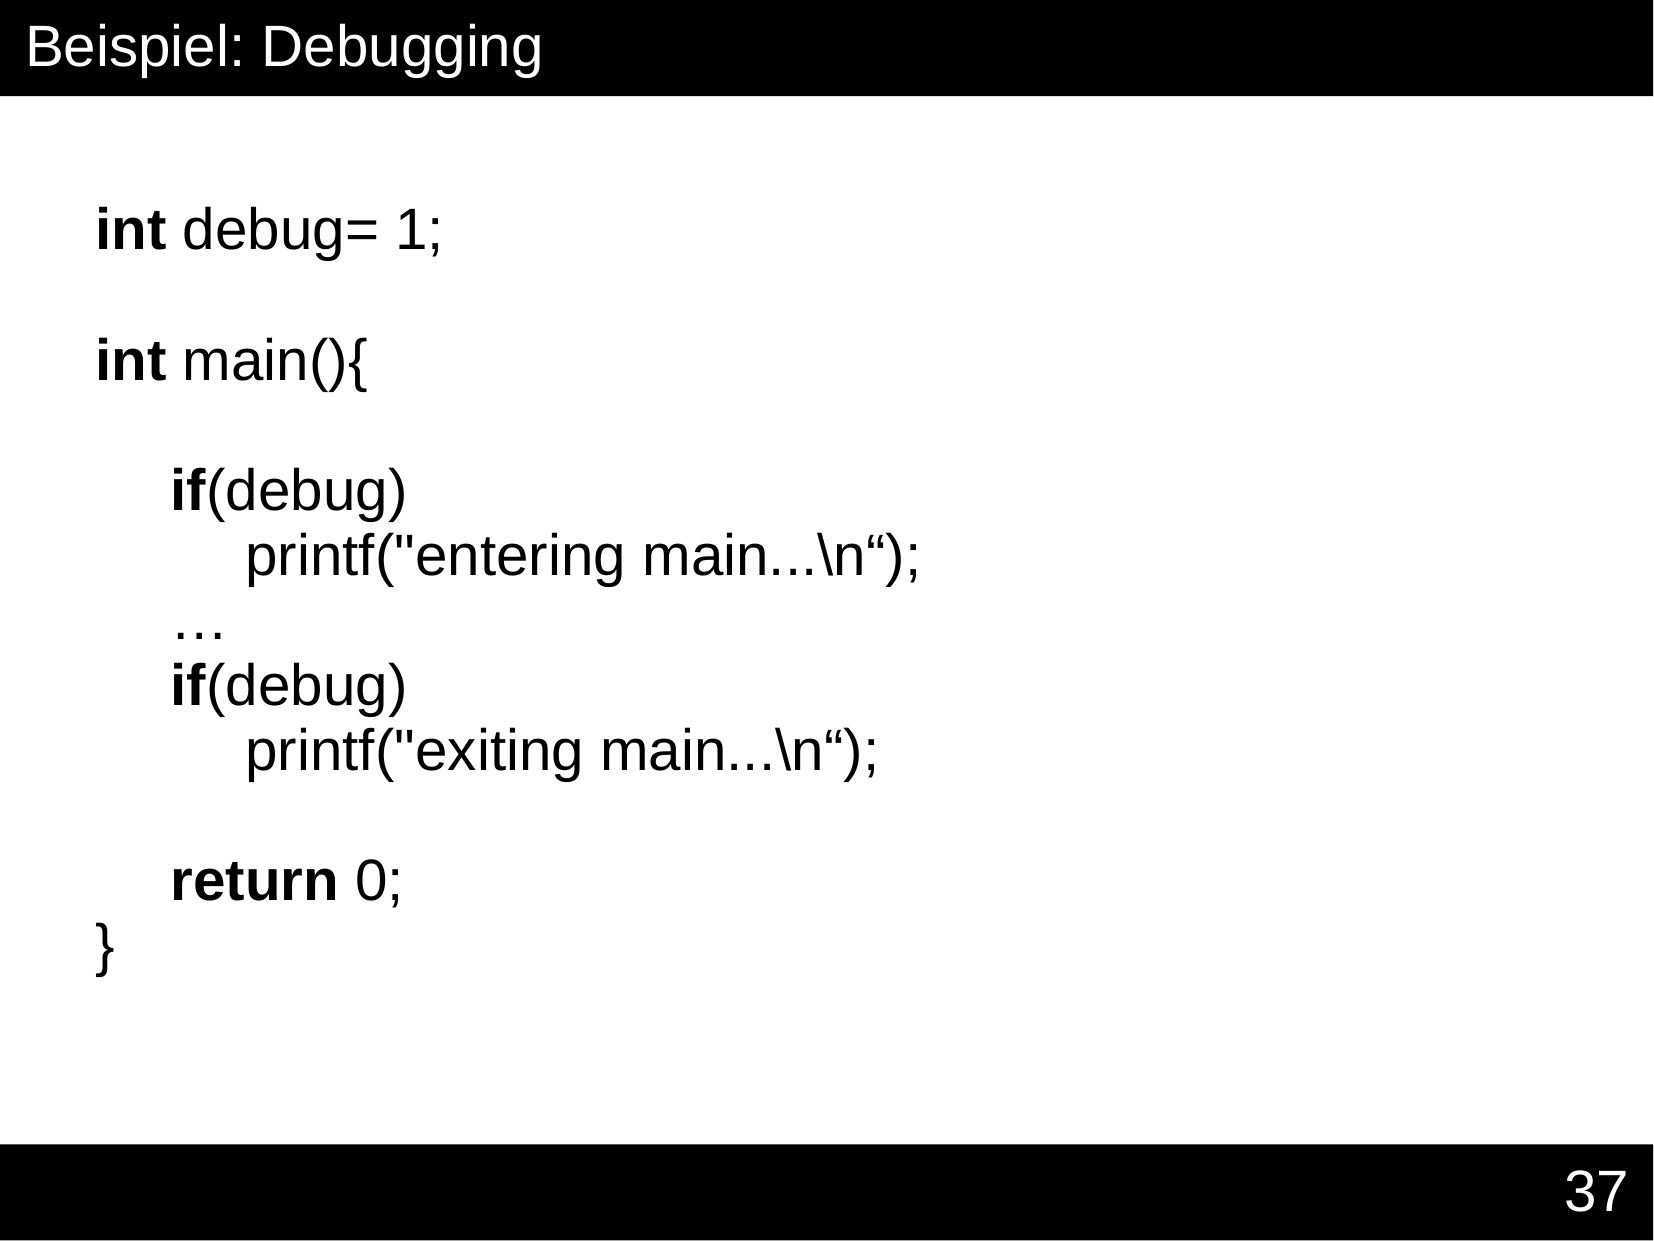

Beispiel: Debugging
int debug= 1;
int main(){
	if(debug)
		printf("entering main...\n“);
	…
	if(debug)
		printf("exiting main...\n“);
	return 0;
}
37